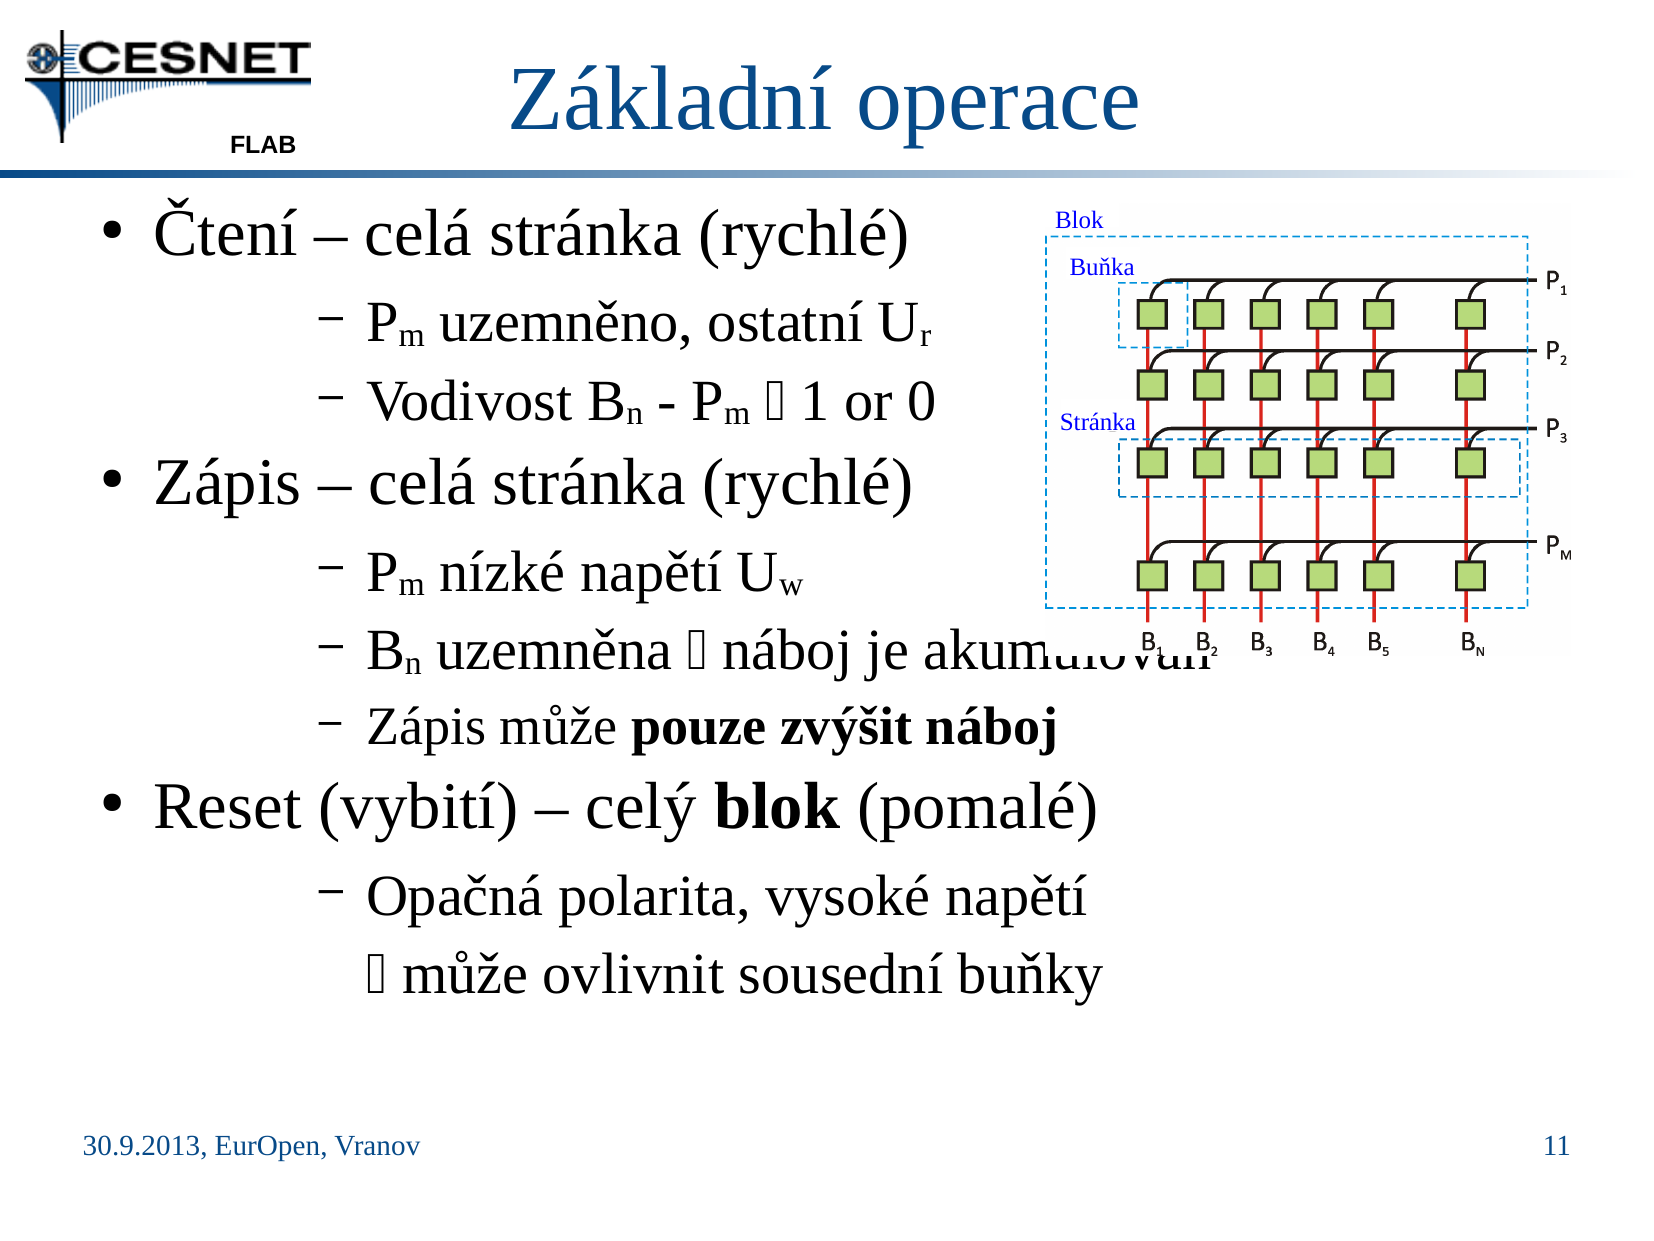

# Základní operace
Blok
Čtení – celá stránka (rychlé)
Pm uzemněno, ostatní Ur
Vodivost Bn - Pm " 1 or 0
Zápis – celá stránka (rychlé)
Pm nízké napětí Uw
Bn uzemněna " náboj je akumulován
Zápis může pouze zvýšit náboj
Reset (vybití) – celý blok (pomalé)
Opačná polarita, vysoké napětí
_ může ovlivnit sousední buňky
Buňka
Stránka
30.9.2013, EurOpen, Vranov
11